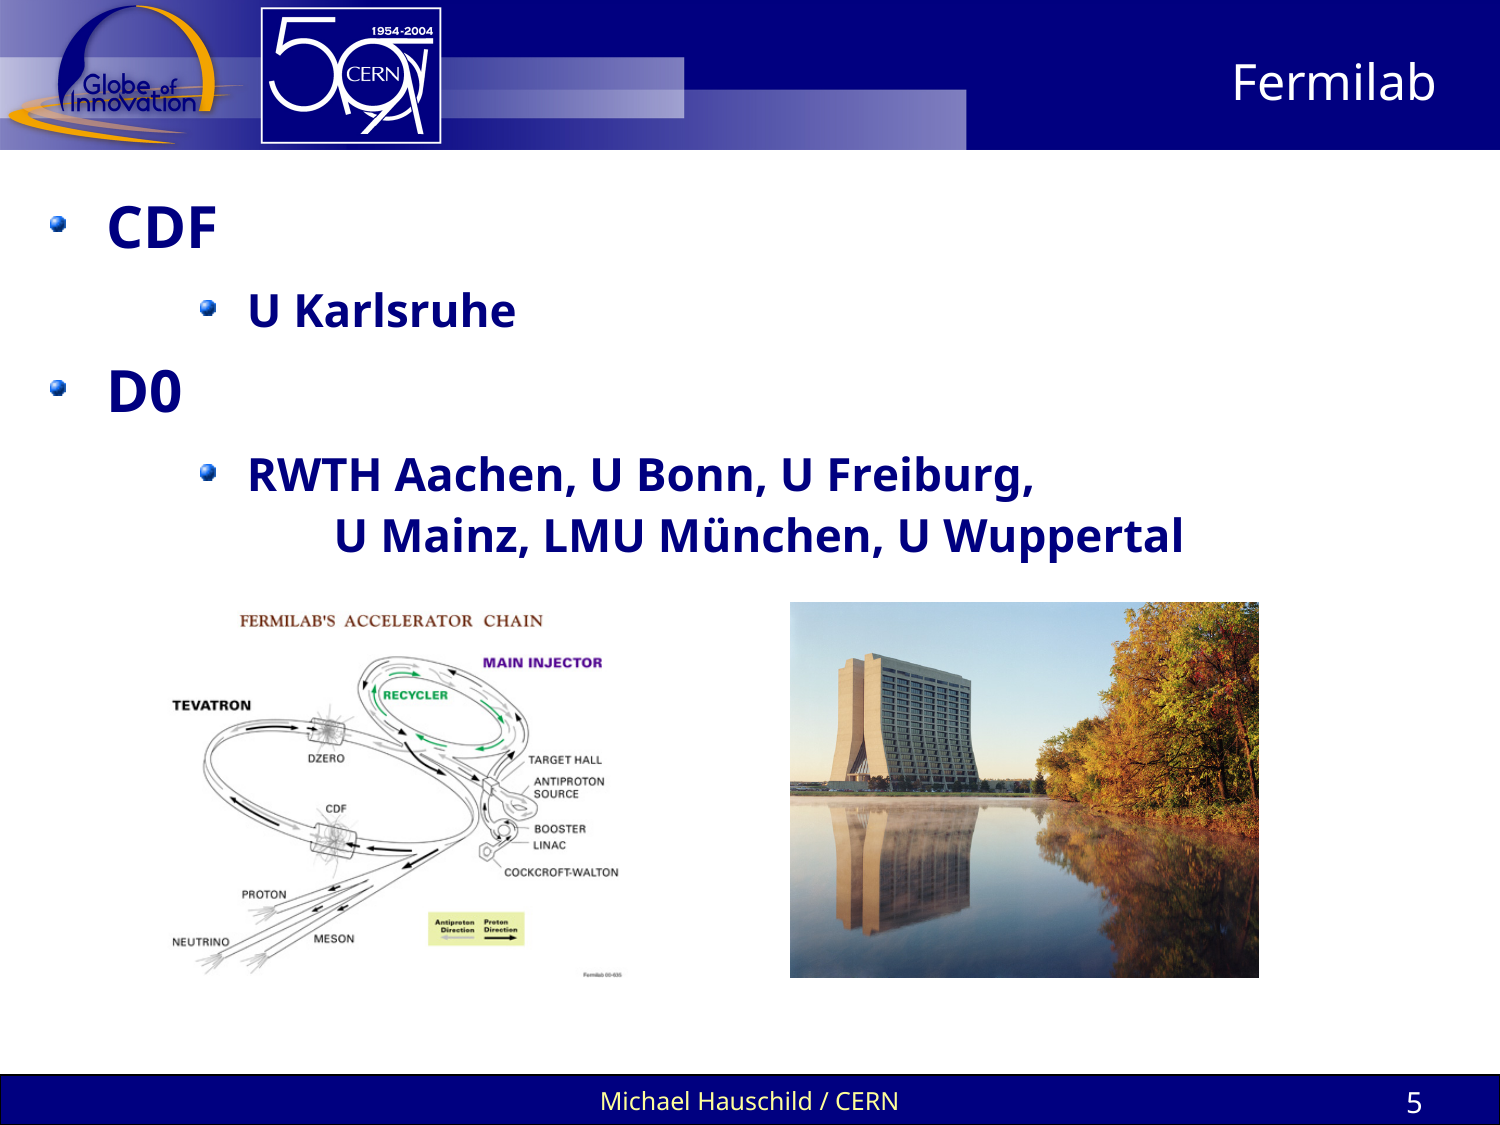

# Fermilab
CDF
U Karlsruhe
D0
RWTH Aachen, U Bonn, U Freiburg,				 U Mainz, LMU München, U Wuppertal